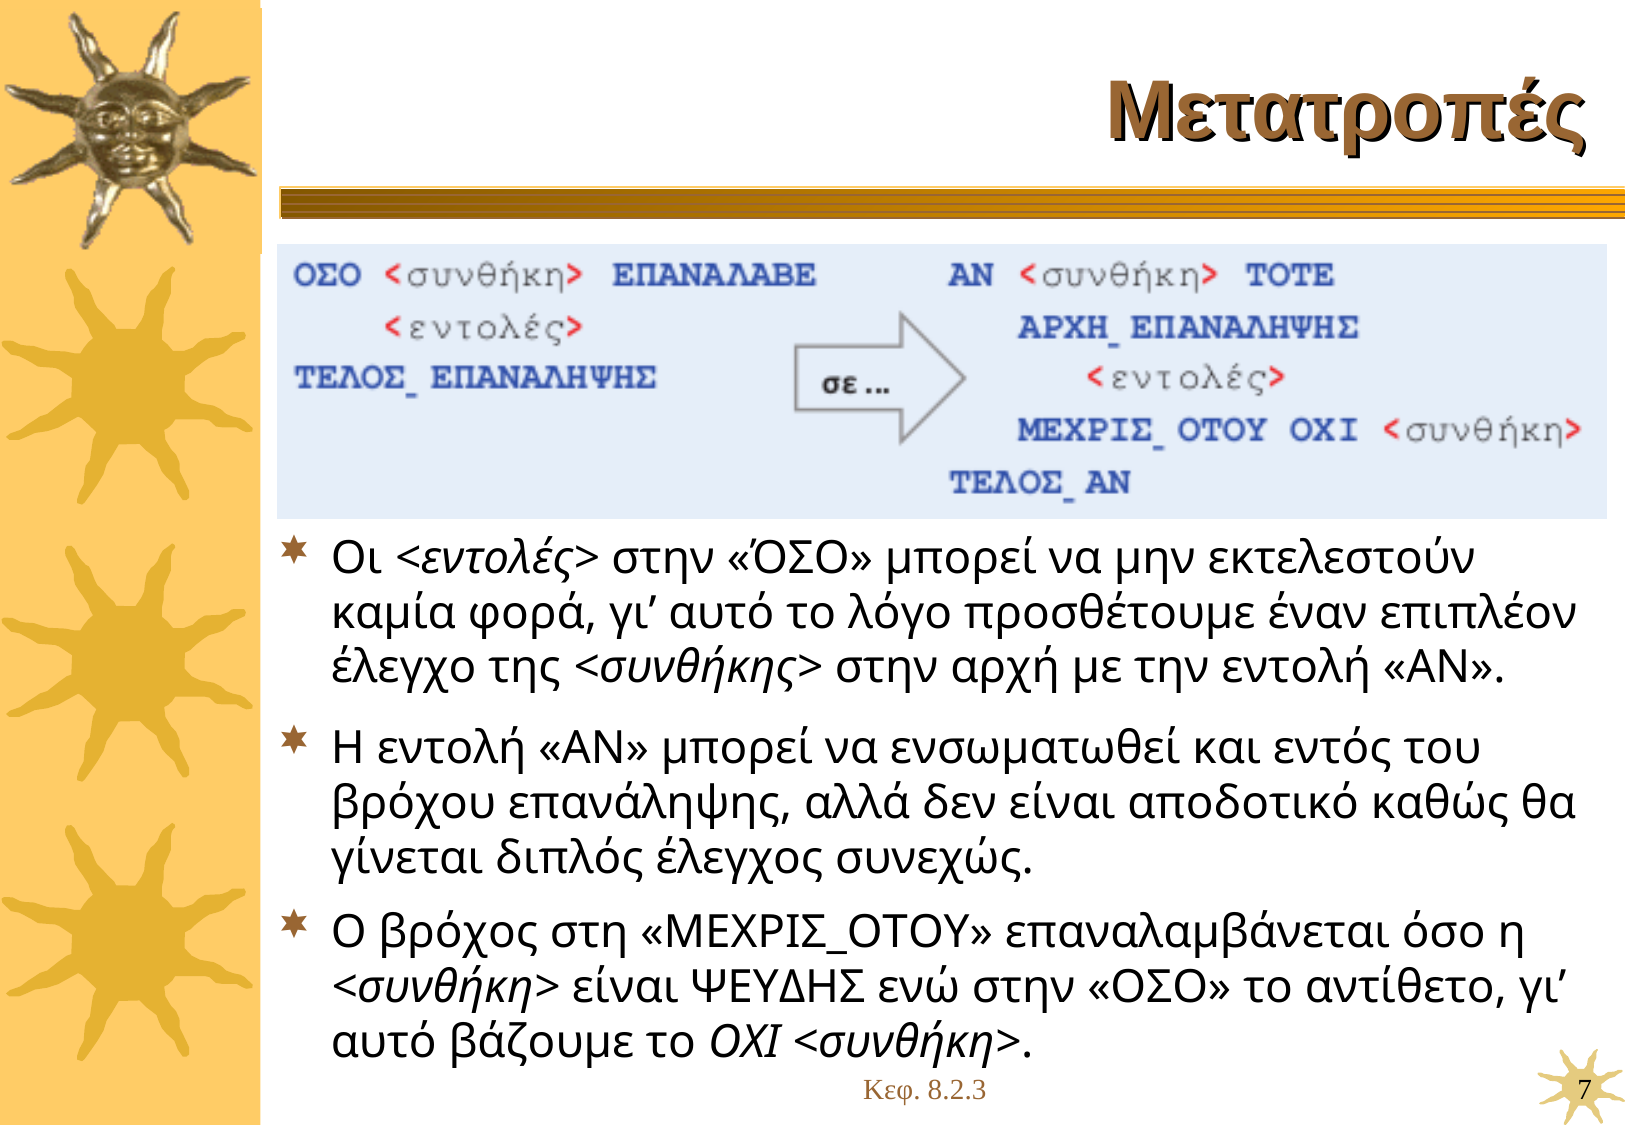

Μετατροπές
Οι <εντολές> στην «ΌΣΟ» μπορεί να μην εκτελεστούν καμία φορά, γι’ αυτό το λόγο προσθέτουμε έναν επιπλέον έλεγχο της <συνθήκης> στην αρχή με την εντολή «ΑΝ».
Η εντολή «ΑΝ» μπορεί να ενσωματωθεί και εντός του βρόχου επανάληψης, αλλά δεν είναι αποδοτικό καθώς θα γίνεται διπλός έλεγχος συνεχώς.
Ο βρόχος στη «ΜΕΧΡΙΣ_ΟΤΟΥ» επαναλαμβάνεται όσο η <συνθήκη> είναι ΨΕΥΔΗΣ ενώ στην «ΟΣΟ» το αντίθετο, γι’ αυτό βάζουμε το ΟΧΙ <συνθήκη>.
Κεφ. 8.2.3
7